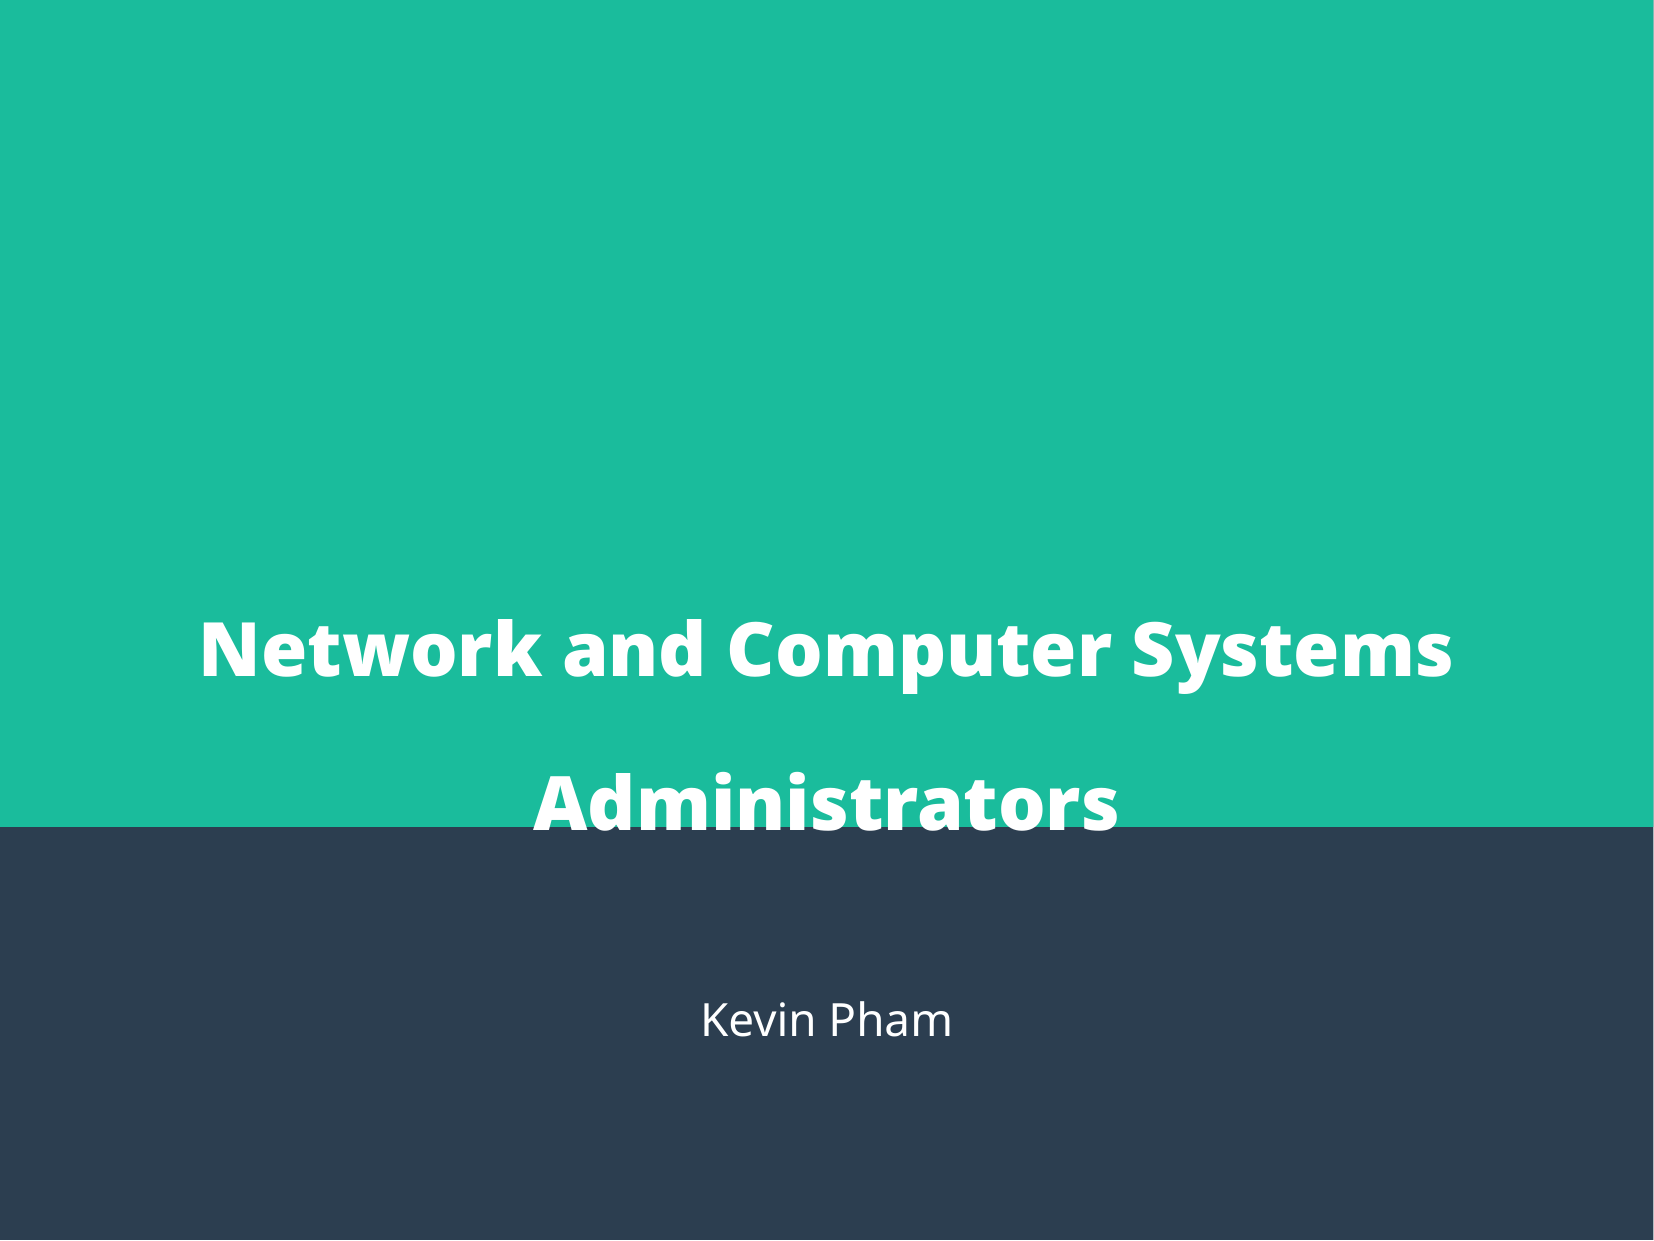

# Network and Computer Systems Administrators
Kevin Pham